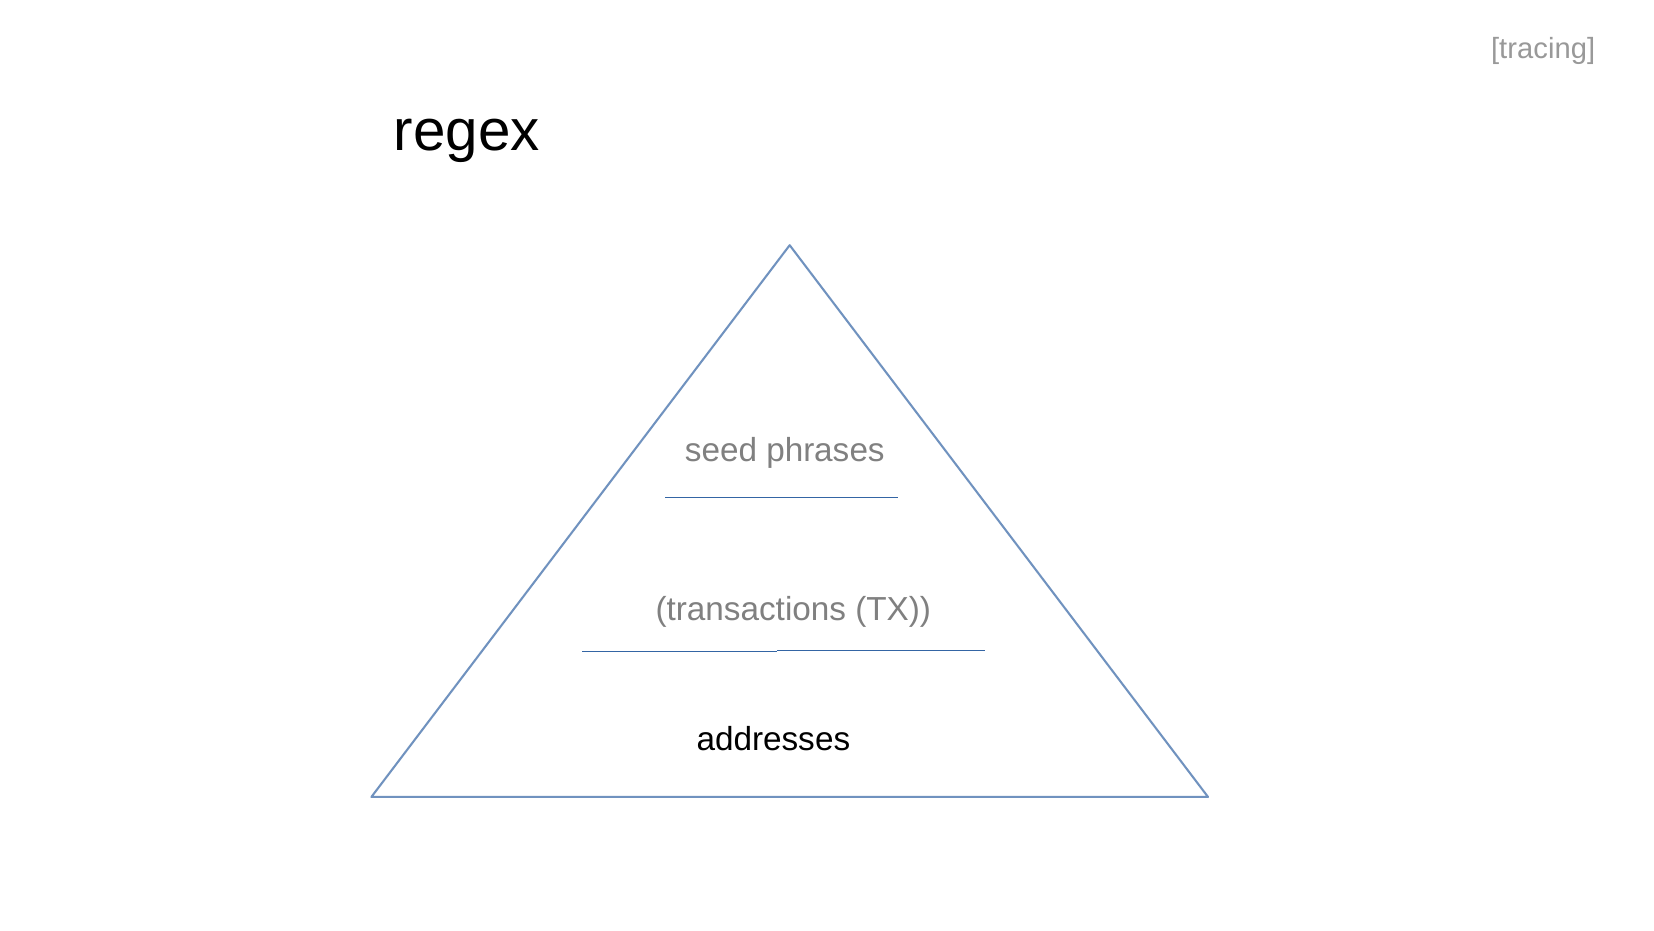

[tracing]
regex
seed phrases
(transactions (TX))
addresses